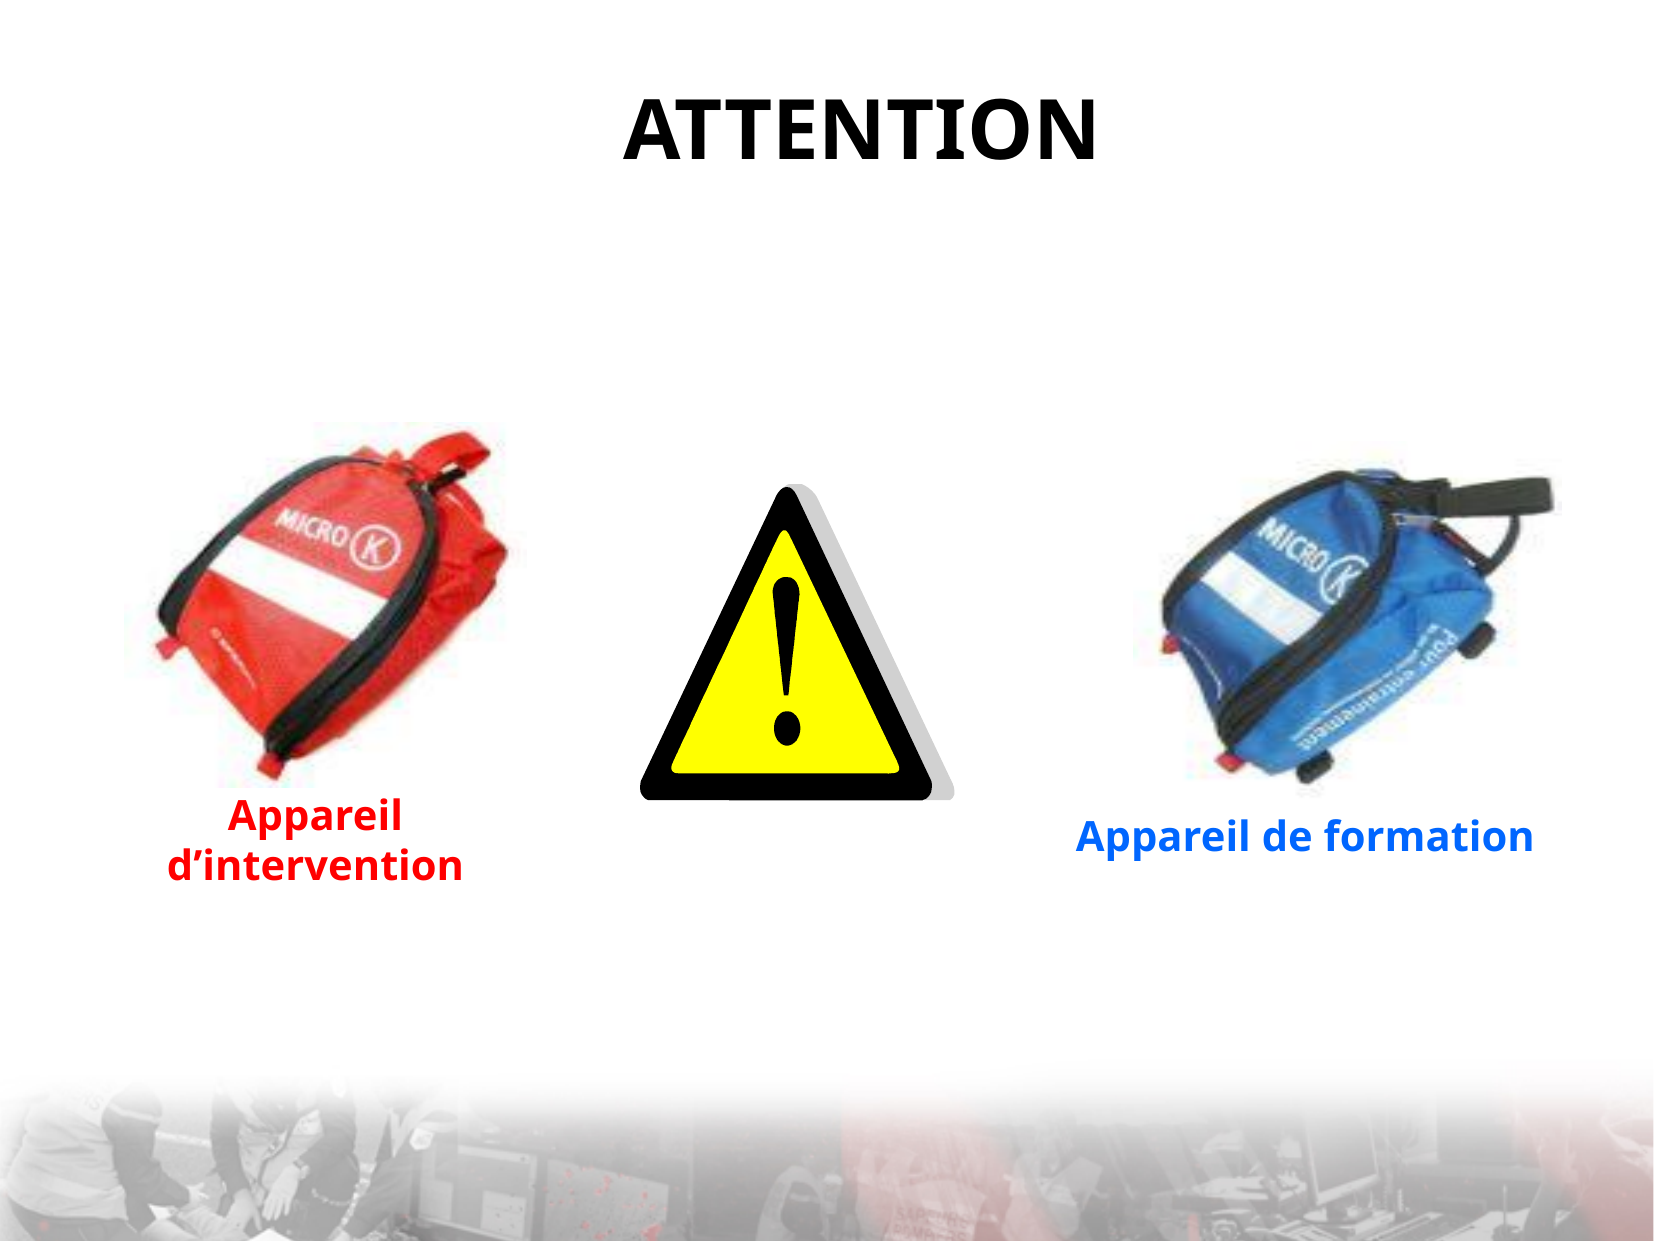

# ATTENTION
Appareil d’intervention
Appareil de formation